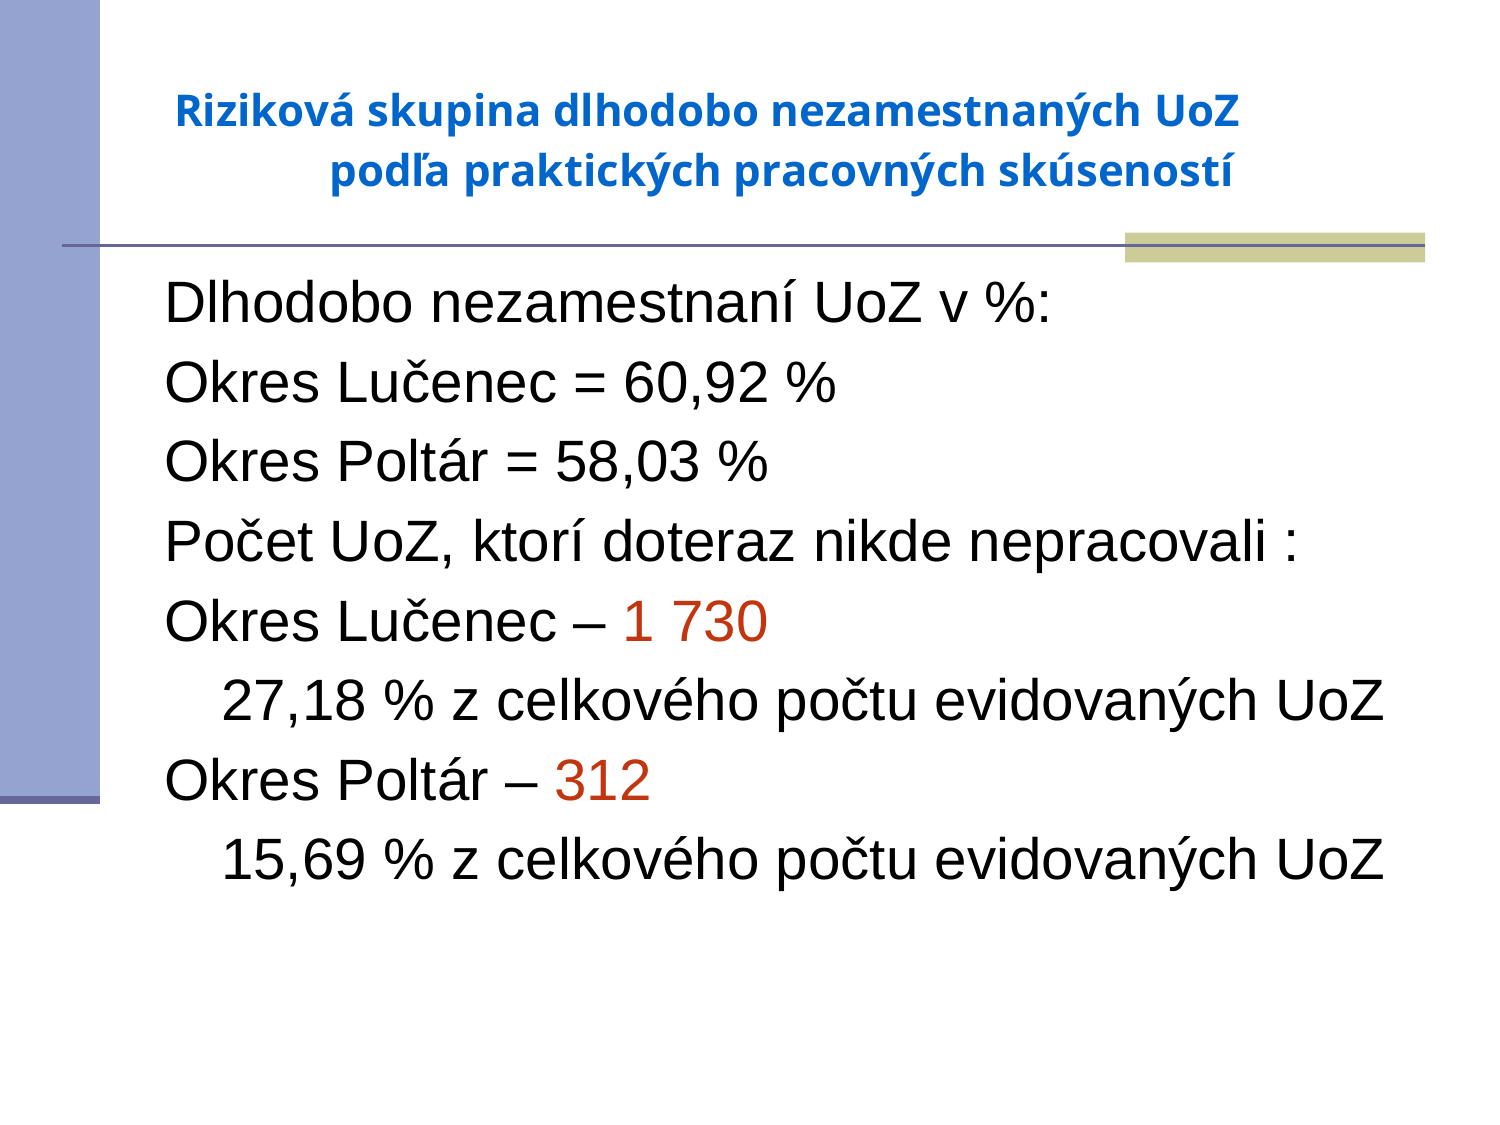

# Riziková skupina dlhodobo nezamestnaných UoZ podľa praktických pracovných skúseností
Dlhodobo nezamestnaní UoZ v %:
Okres Lučenec = 60,92 %
Okres Poltár = 58,03 %
Počet UoZ, ktorí doteraz nikde nepracovali :
Okres Lučenec – 1 730
	27,18 % z celkového počtu evidovaných UoZ
Okres Poltár – 312
	15,69 % z celkového počtu evidovaných UoZ